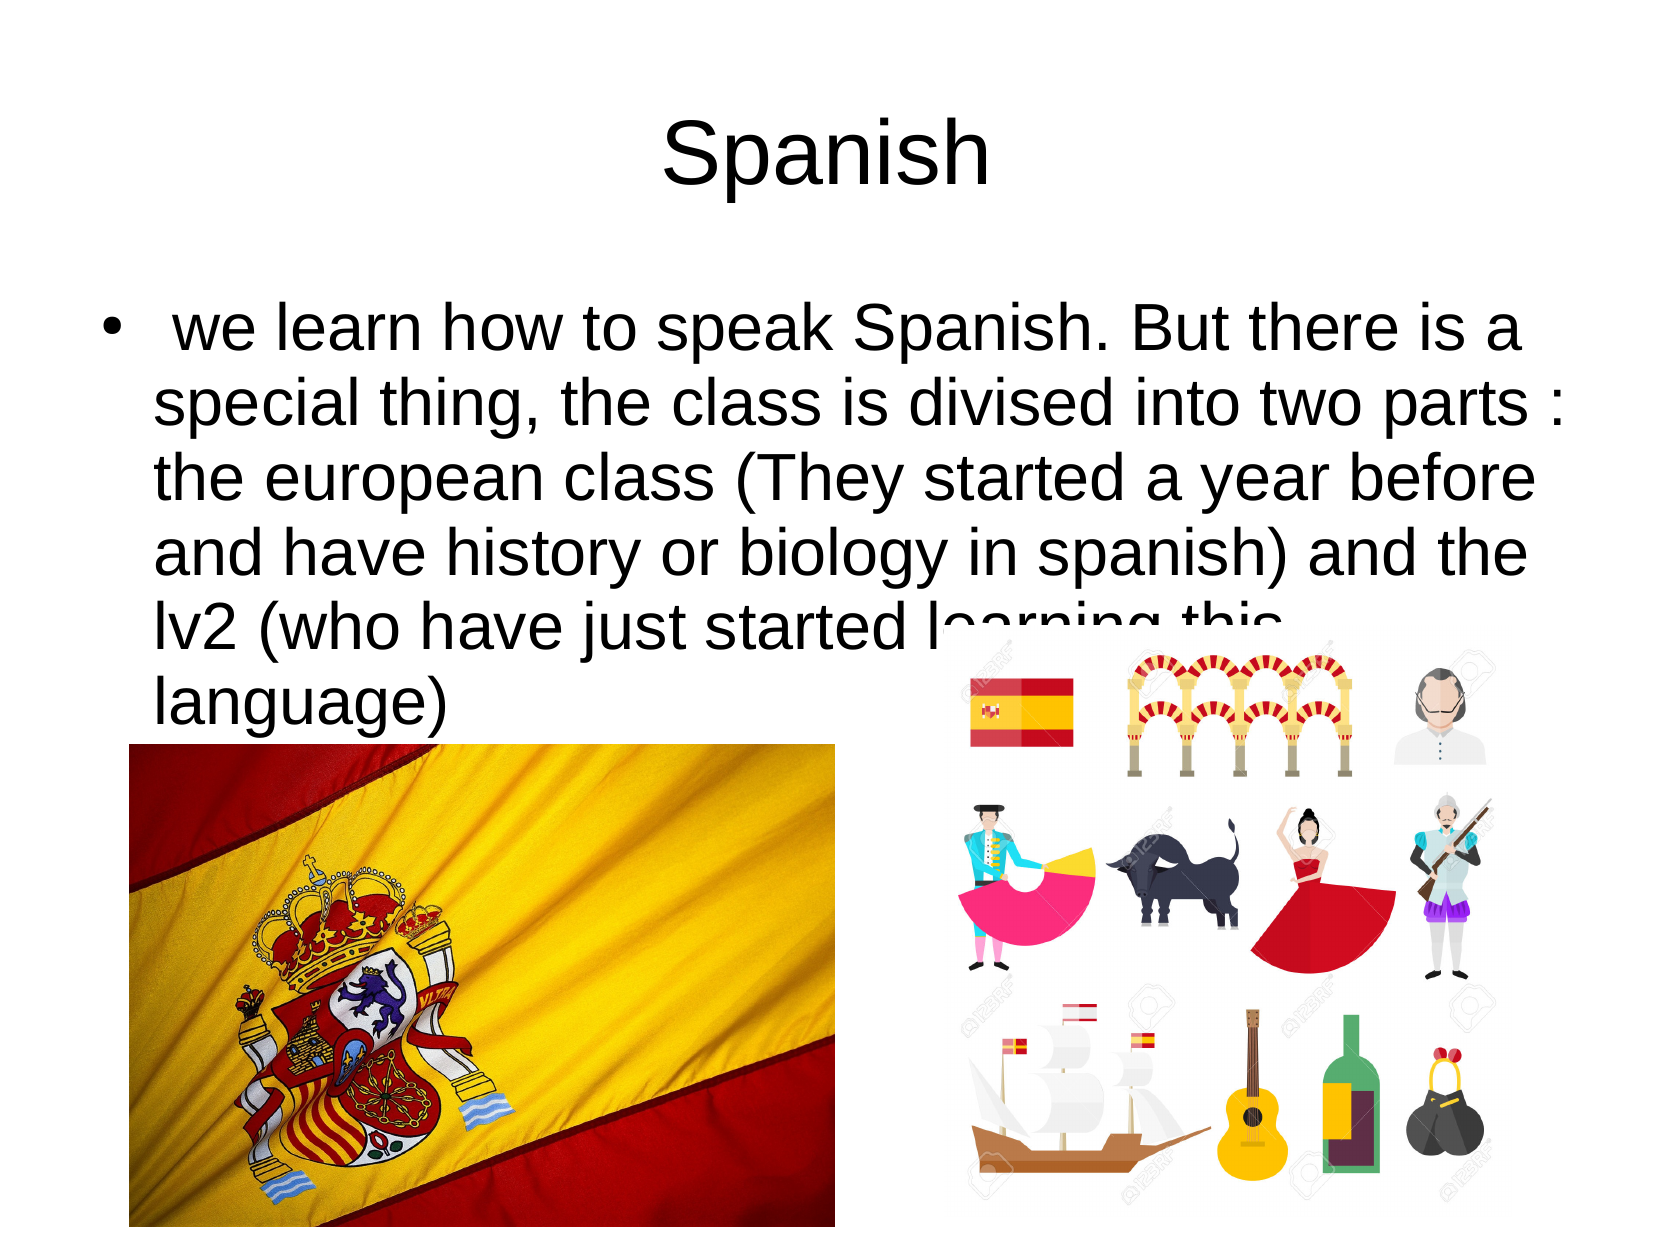

# Spanish
 we learn how to speak Spanish. But there is a special thing, the class is divised into two parts : the european class (They started a year before and have history or biology in spanish) and the lv2 (who have just started learning this language)